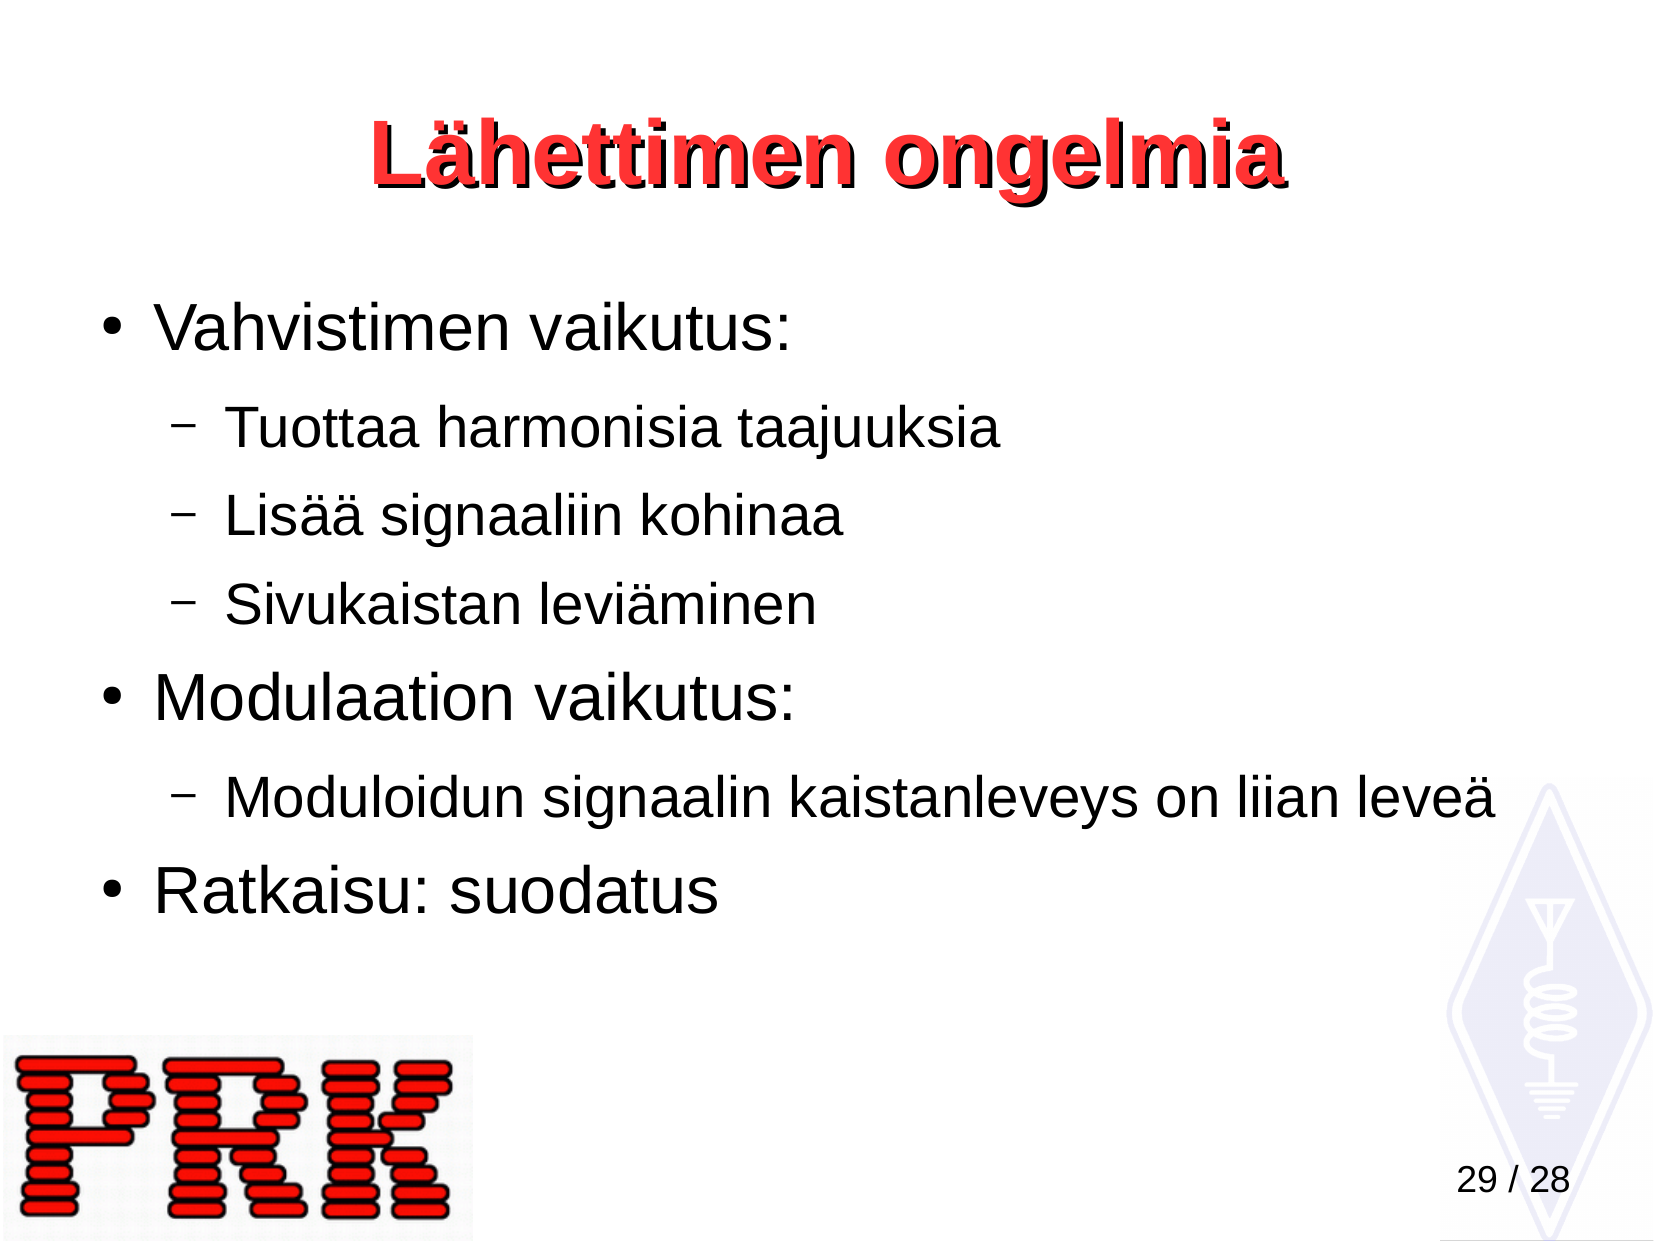

# Lähettimen ongelmia
Vahvistimen vaikutus:
Tuottaa harmonisia taajuuksia
Lisää signaaliin kohinaa
Sivukaistan leviäminen
Modulaation vaikutus:
Moduloidun signaalin kaistanleveys on liian leveä
Ratkaisu: suodatus
29